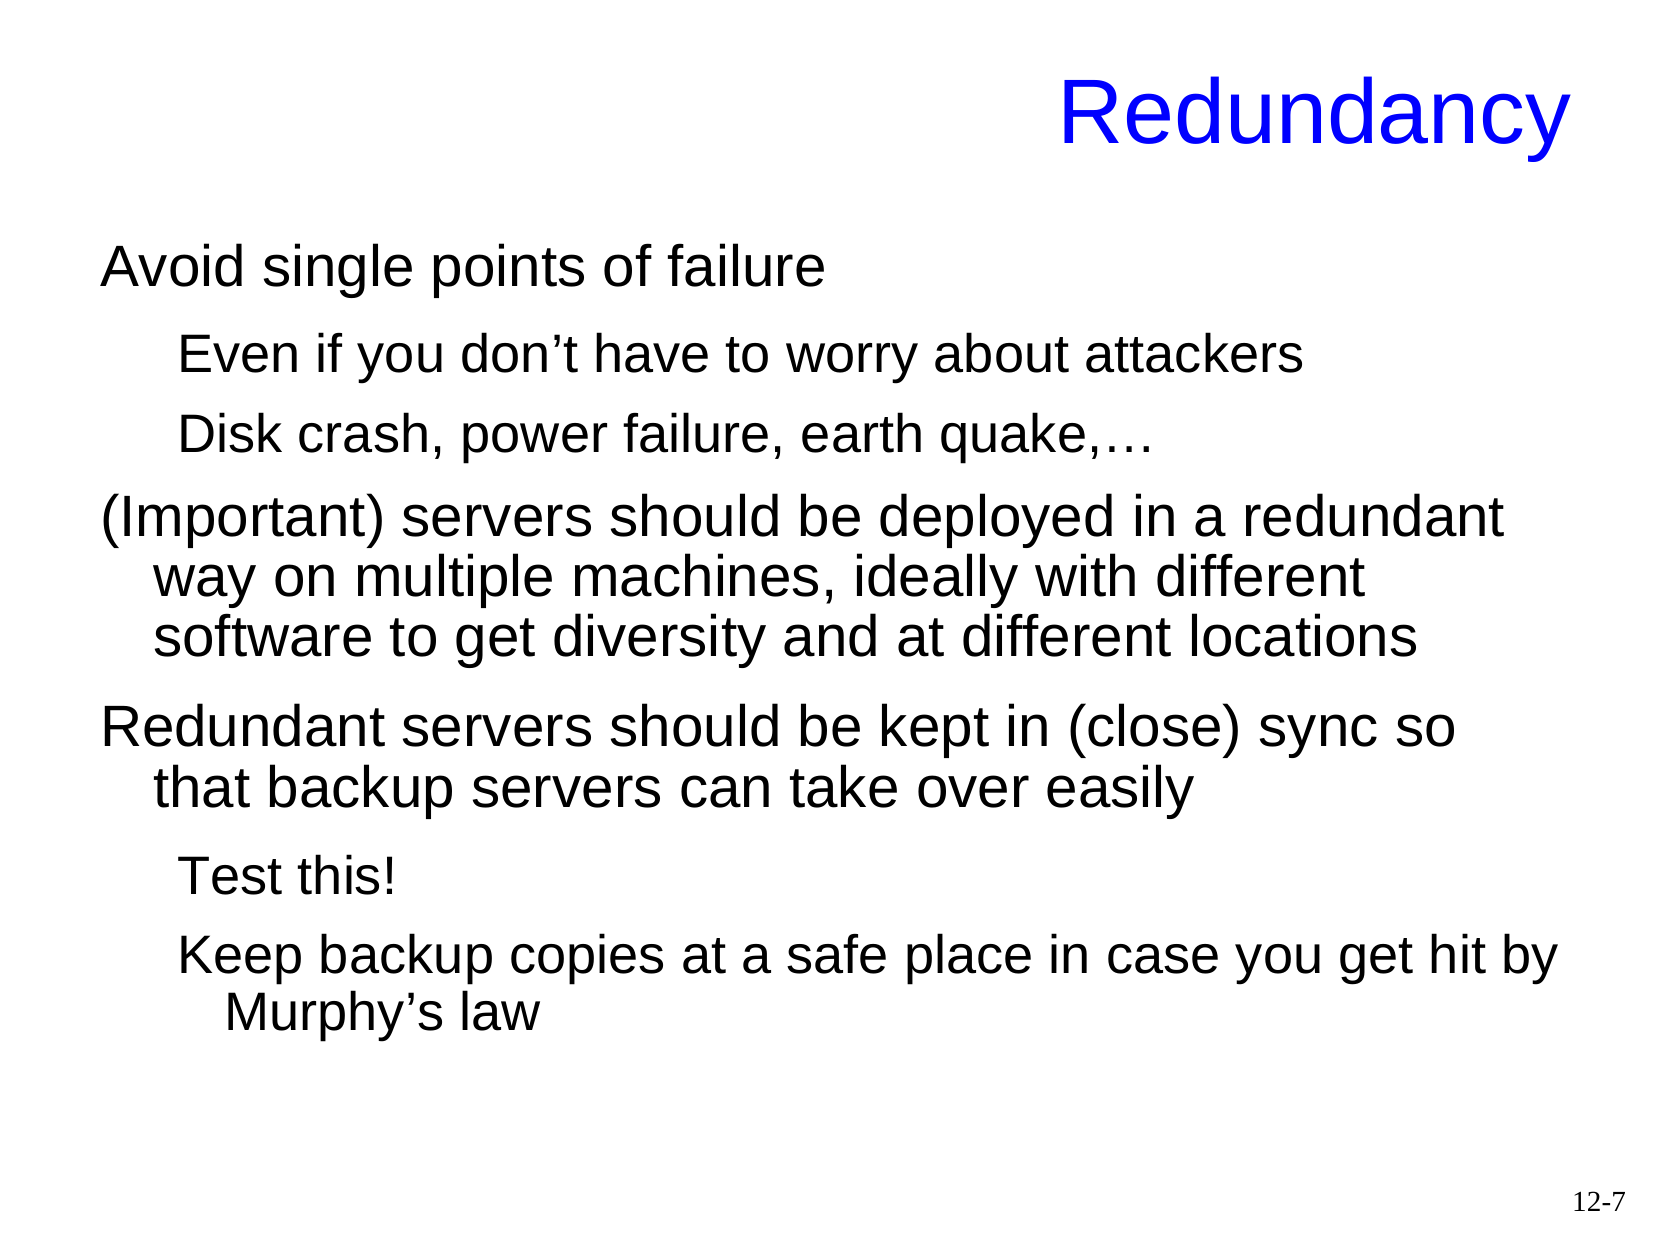

# Redundancy
Avoid single points of failure
Even if you don’t have to worry about attackers
Disk crash, power failure, earth quake,…
(Important) servers should be deployed in a redundant way on multiple machines, ideally with different software to get diversity and at different locations
Redundant servers should be kept in (close) sync so that backup servers can take over easily
Test this!
Keep backup copies at a safe place in case you get hit by Murphy’s law